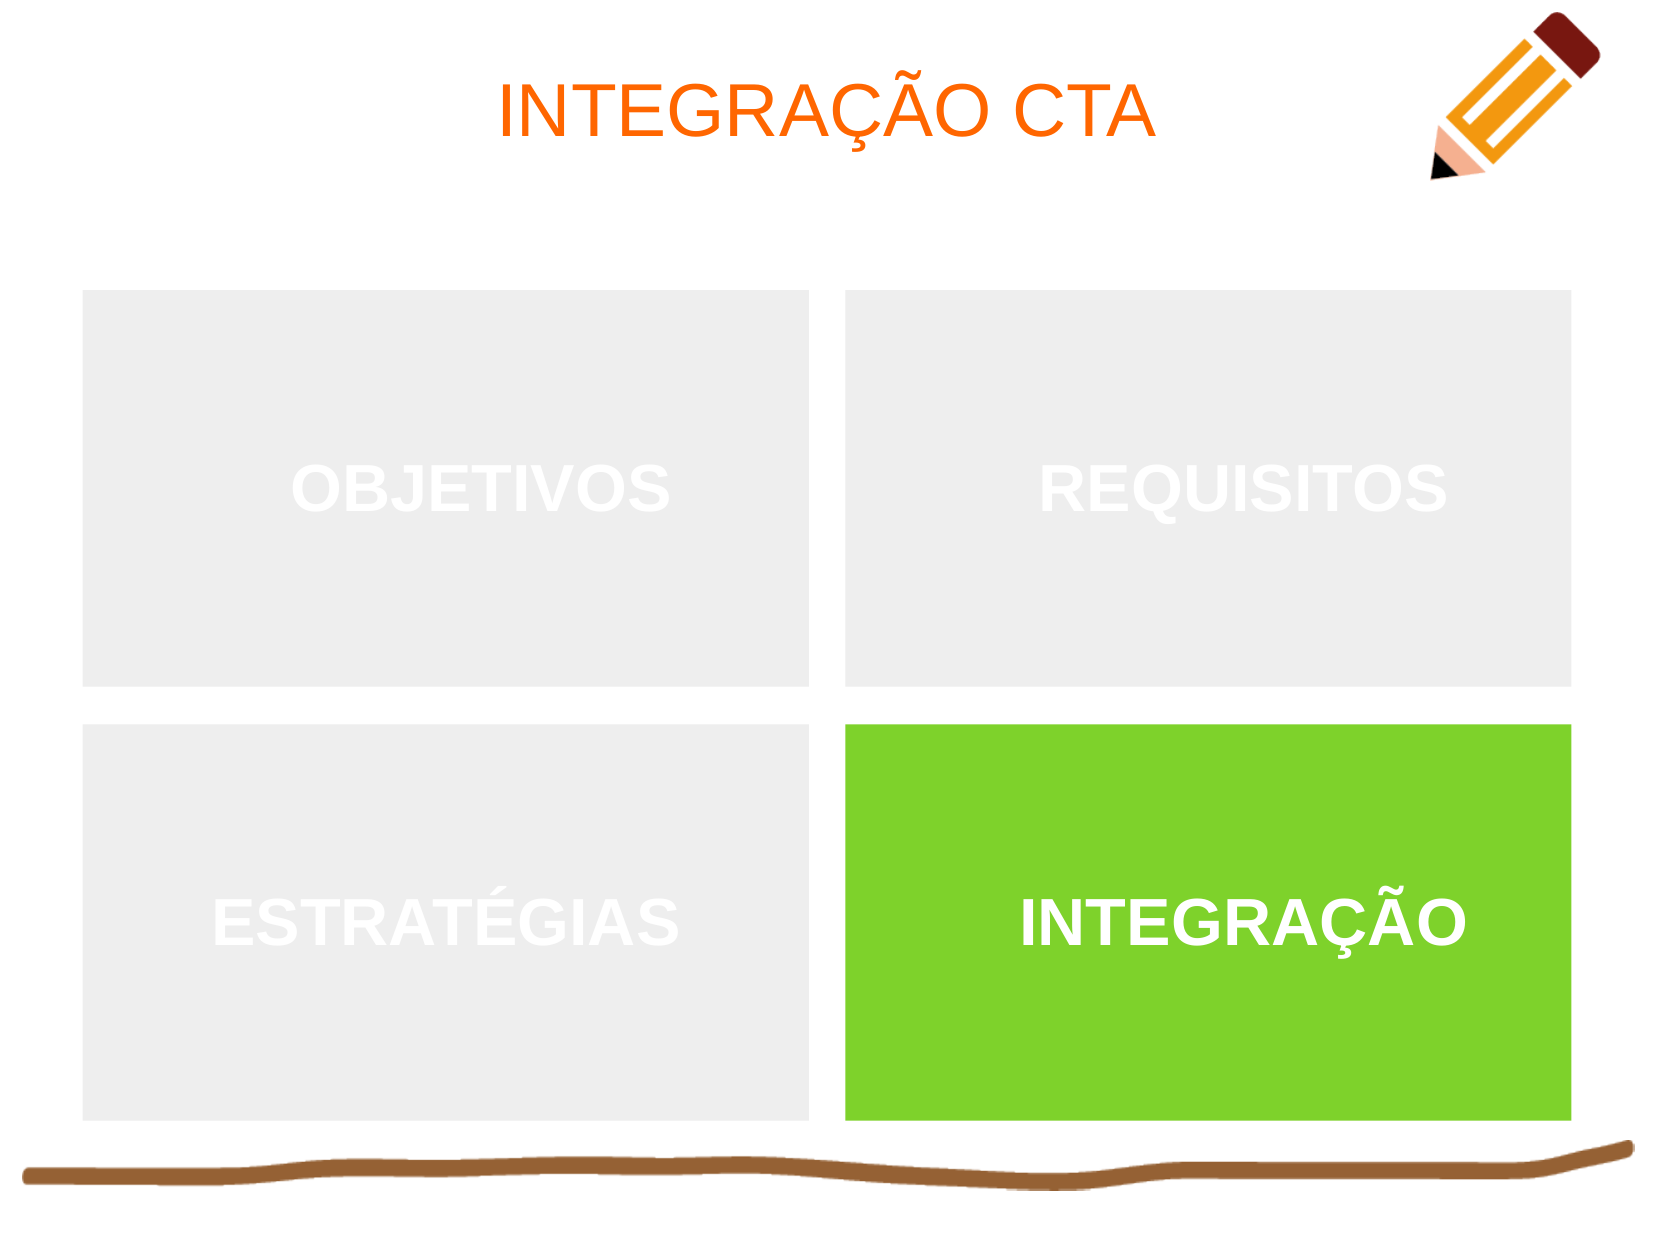

# INTEGRAÇÃO CTA
OBJETIVOS
REQUISITOS
ESTRATÉGIAS
INTEGRAÇÃO